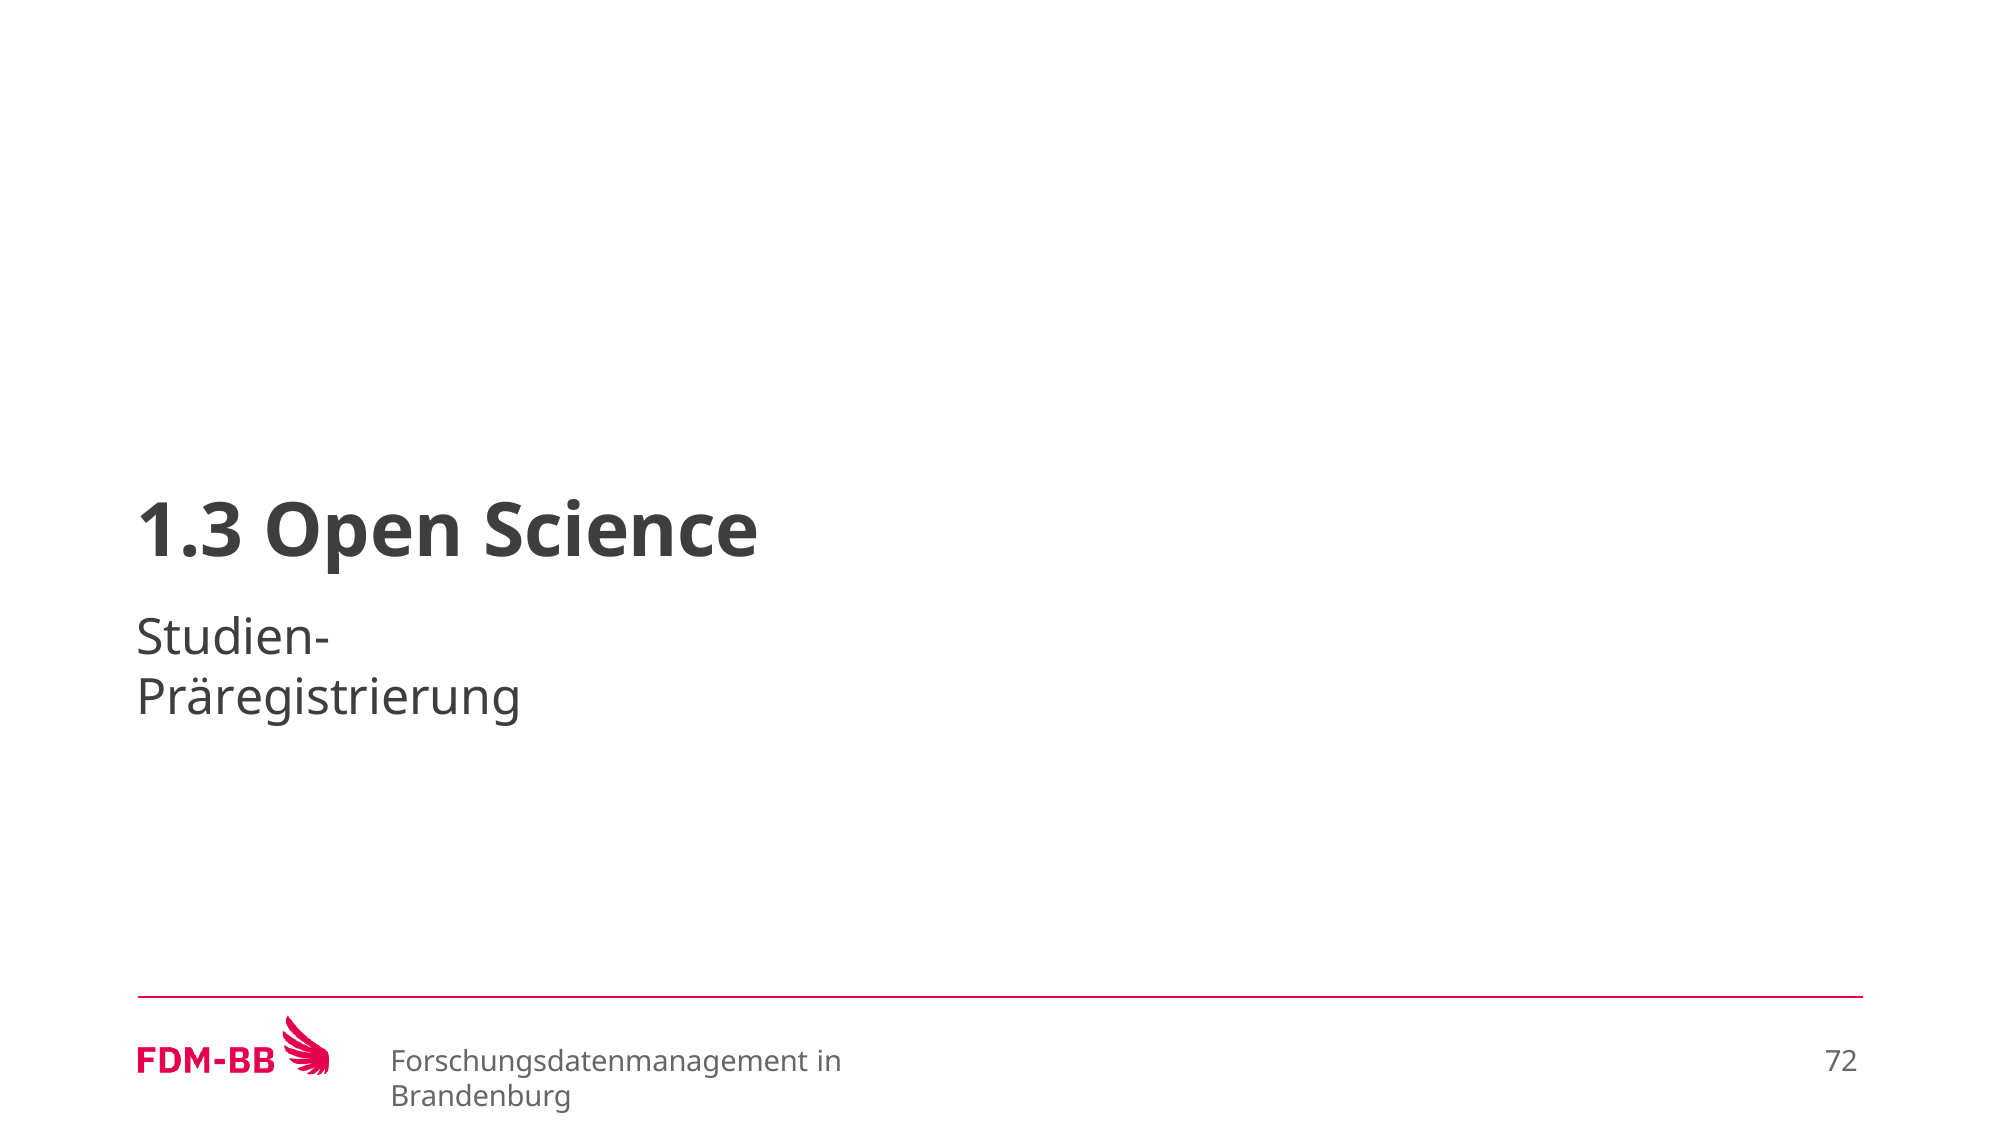

# 1.3 Open Science
Studien-Präregistrierung
Forschungsdatenmanagement in Brandenburg
52